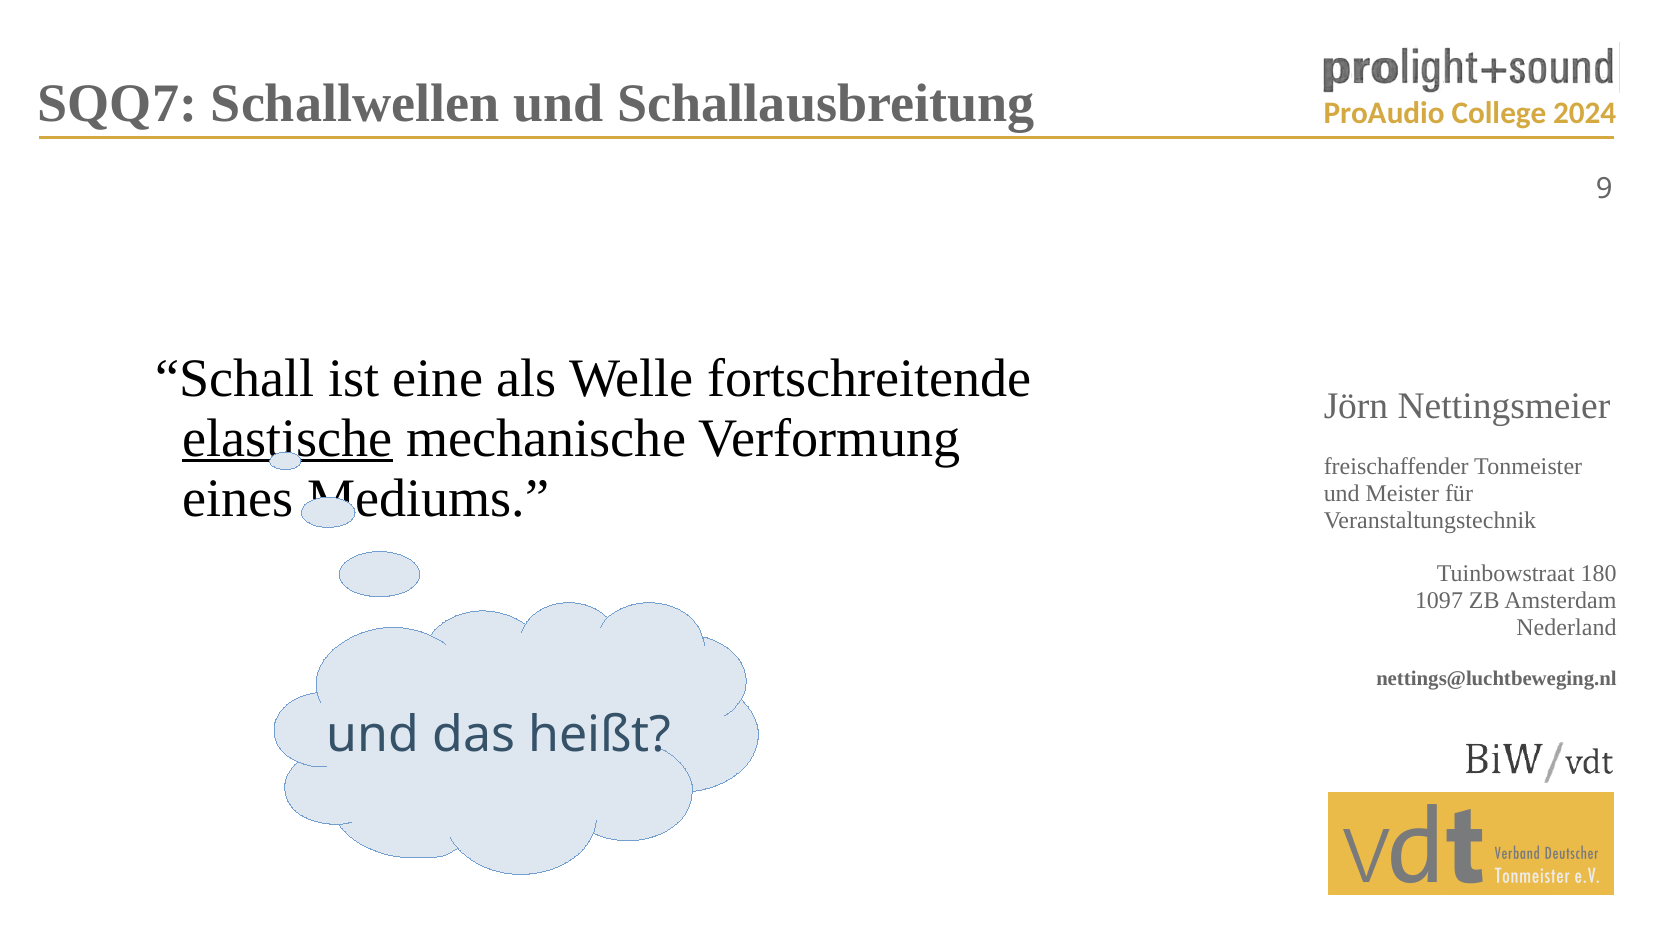

# SQQ7: Schallwellen und Schallausbreitung
9
“Schall ist eine als Welle fortschreitende
 elastische mechanische Verformung
 eines Mediums.”
und das heißt?